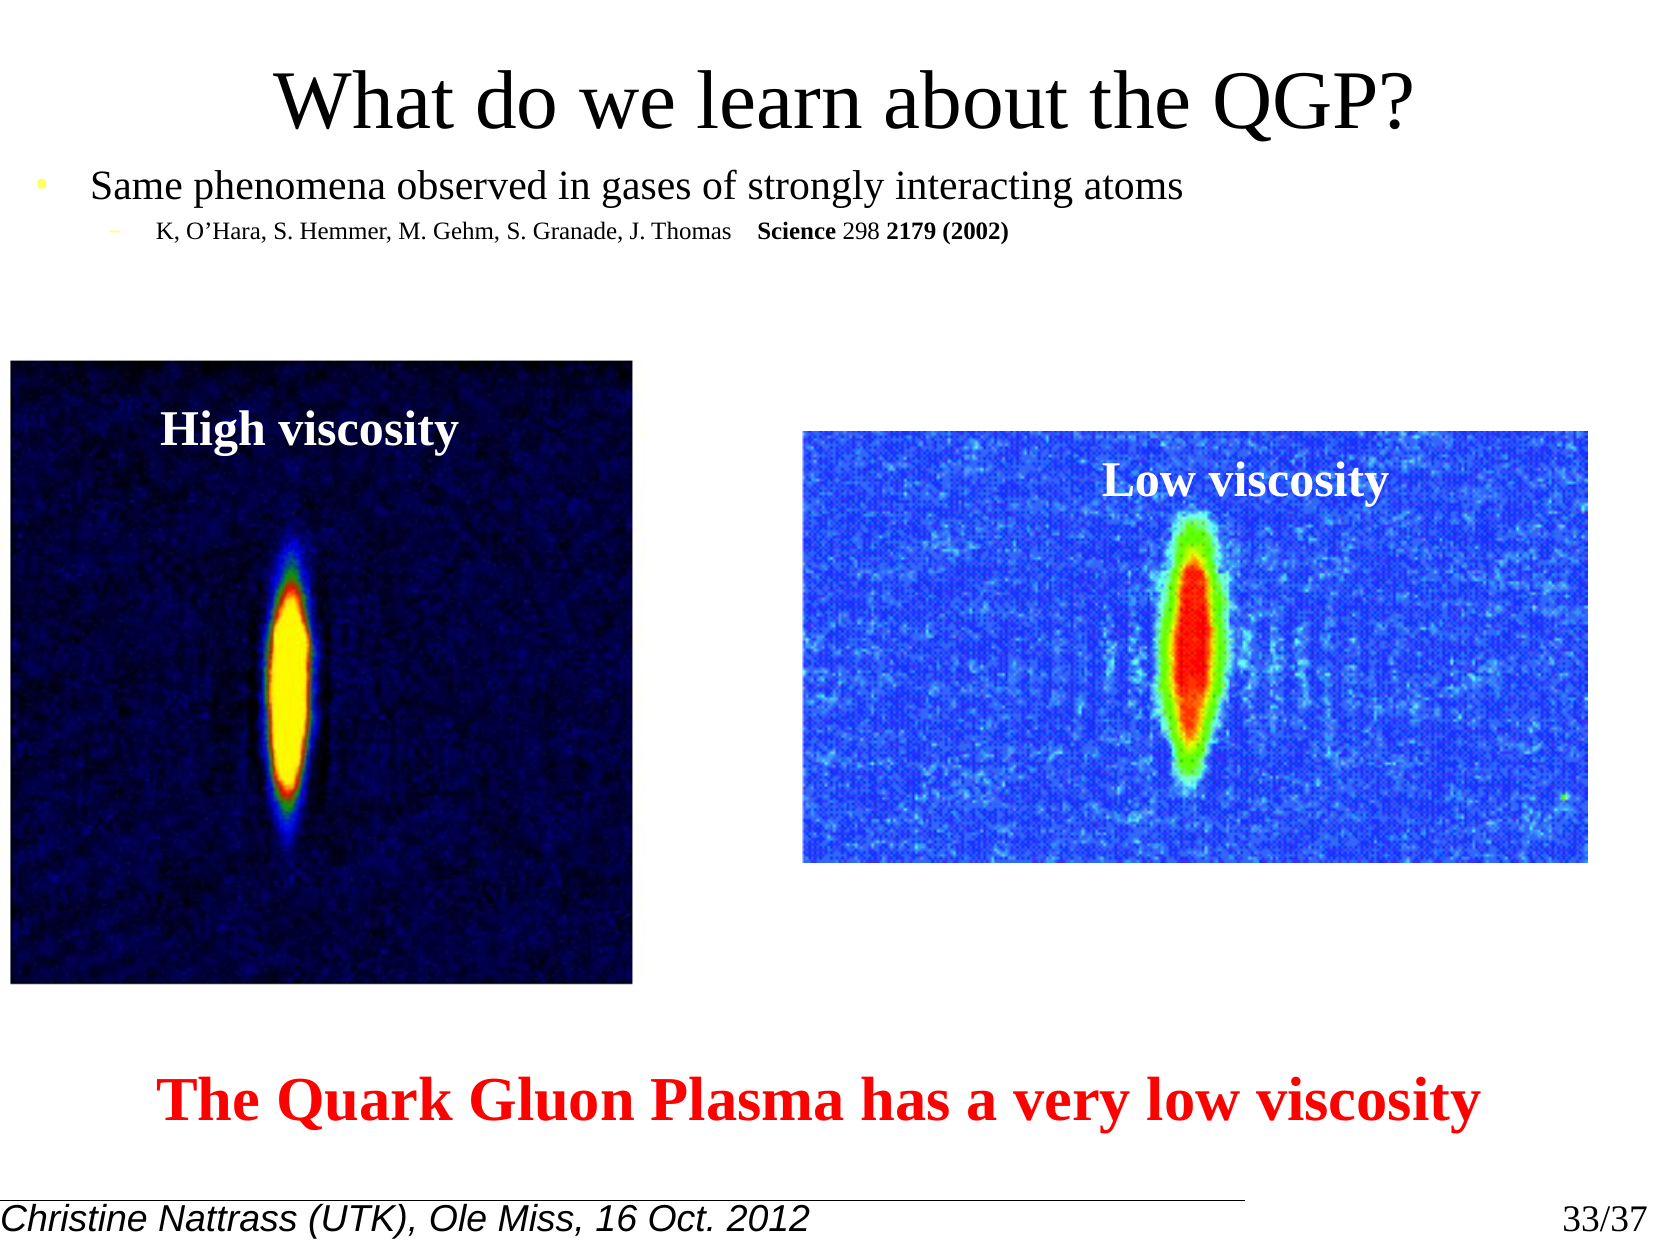

# What do we learn about the QGP?
Same phenomena observed in gases of strongly interacting atoms
K, O’Hara, S. Hemmer, M. Gehm, S. Granade, J. Thomas Science 298 2179 (2002)
High viscosity
Low viscosity
The Quark Gluon Plasma has a very low viscosity
Lanzhou University
33